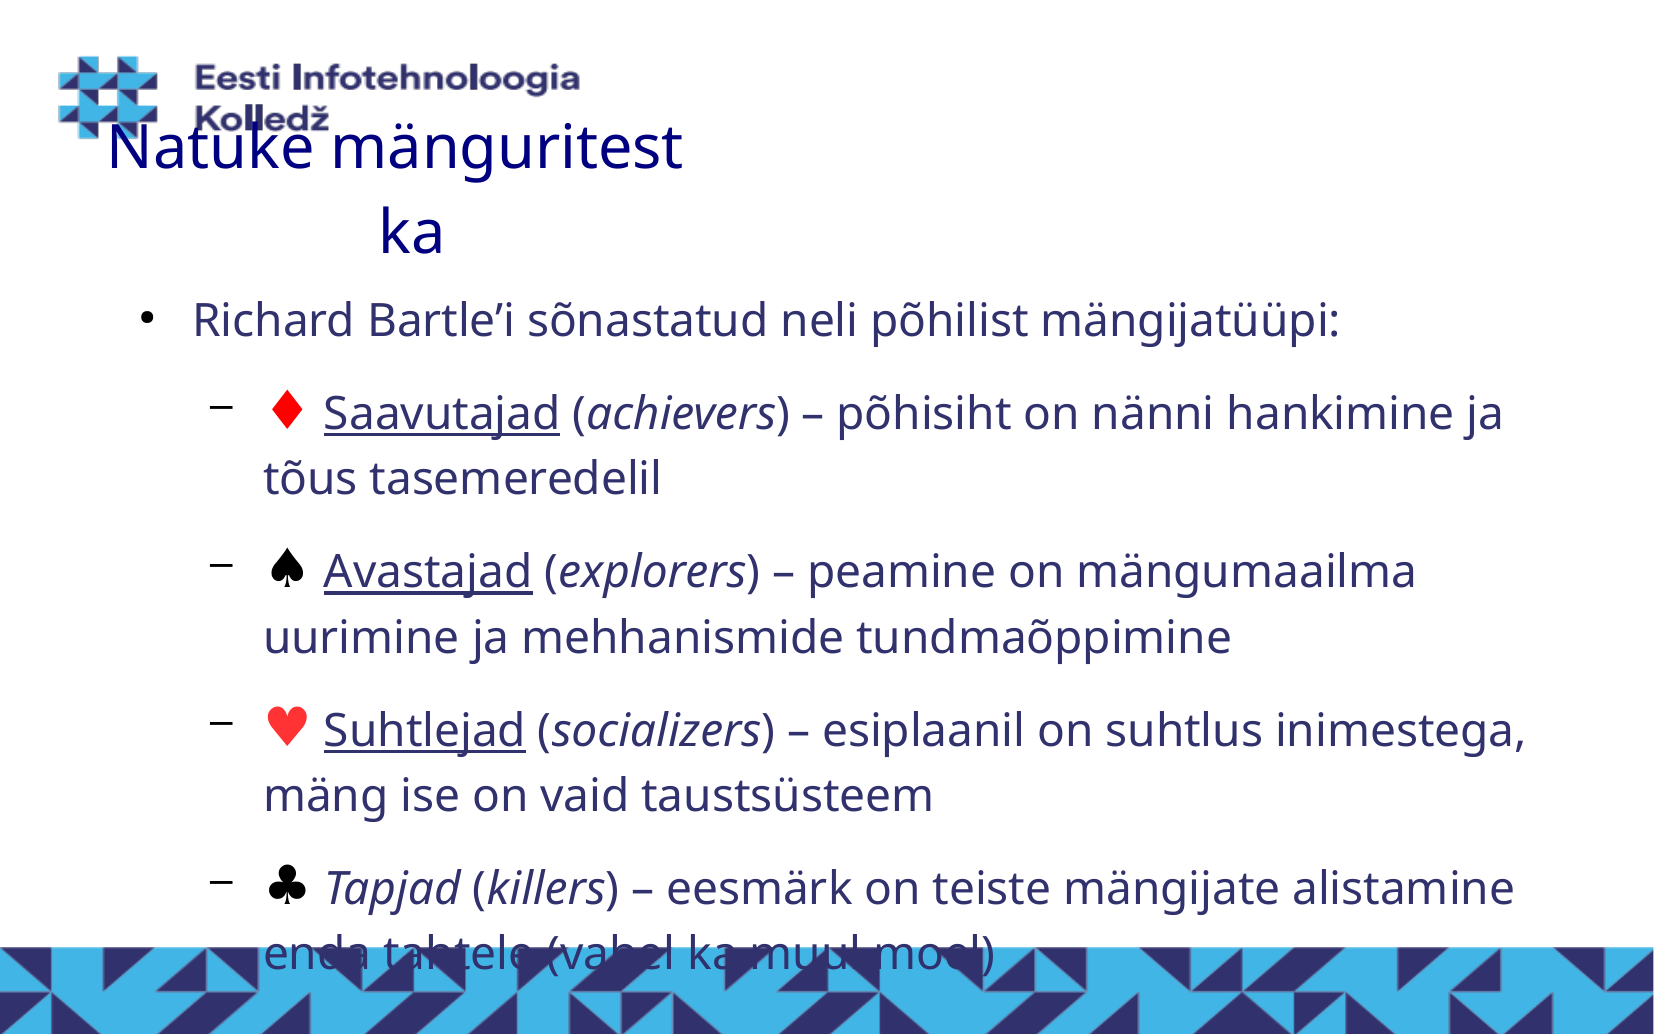

# Natuke mänguritest ka
Richard Bartle’i sõnastatud neli põhilist mängijatüüpi:
♦ Saavutajad (achievers) – põhisiht on nänni hankimine ja tõus tasemeredelil
♠ Avastajad (explorers) – peamine on mängumaailma uurimine ja mehhanismide tundmaõppimine
♥ Suhtlejad (socializers) – esiplaanil on suhtlus inimestega, mäng ise on vaid taustsüsteem
♣ Tapjad (killers) – eesmärk on teiste mängijate alistamine enda tahtele (vahel ka muul moel)